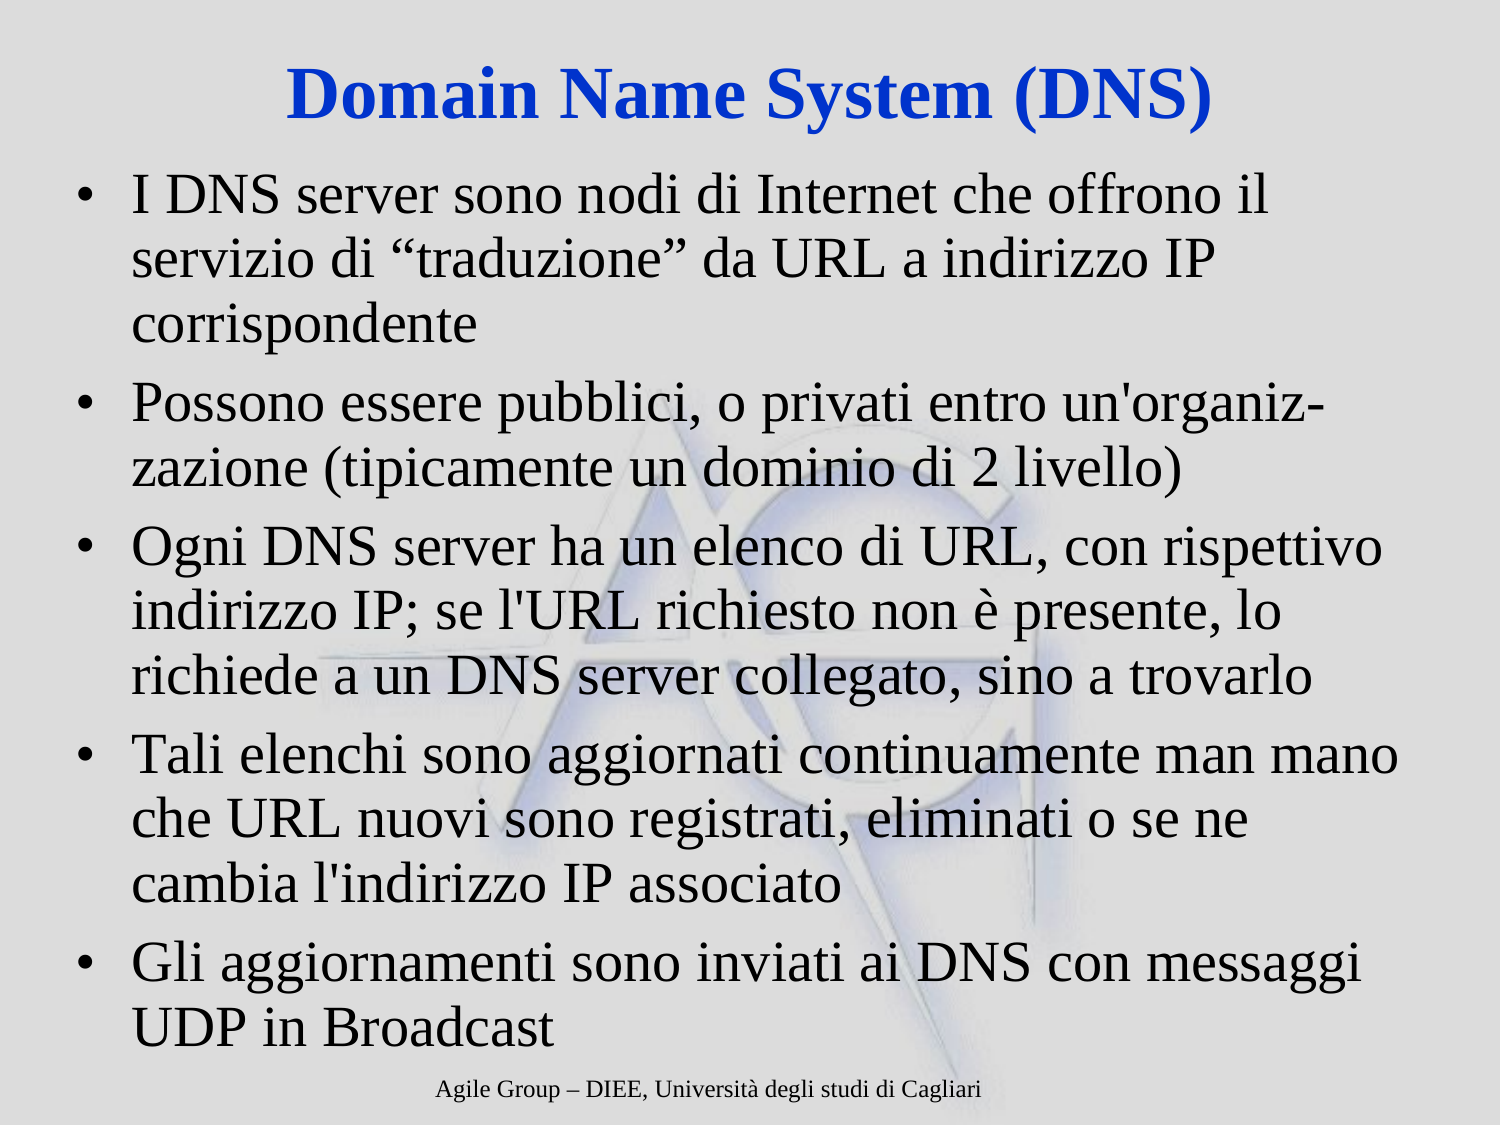

# Domain Name System (DNS)
I DNS server sono nodi di Internet che offrono il servizio di “traduzione” da URL a indirizzo IP corrispondente
Possono essere pubblici, o privati entro un'organiz-zazione (tipicamente un dominio di 2 livello)
Ogni DNS server ha un elenco di URL, con rispettivo indirizzo IP; se l'URL richiesto non è presente, lo richiede a un DNS server collegato, sino a trovarlo
Tali elenchi sono aggiornati continuamente man mano che URL nuovi sono registrati, eliminati o se ne cambia l'indirizzo IP associato
Gli aggiornamenti sono inviati ai DNS con messaggi UDP in Broadcast